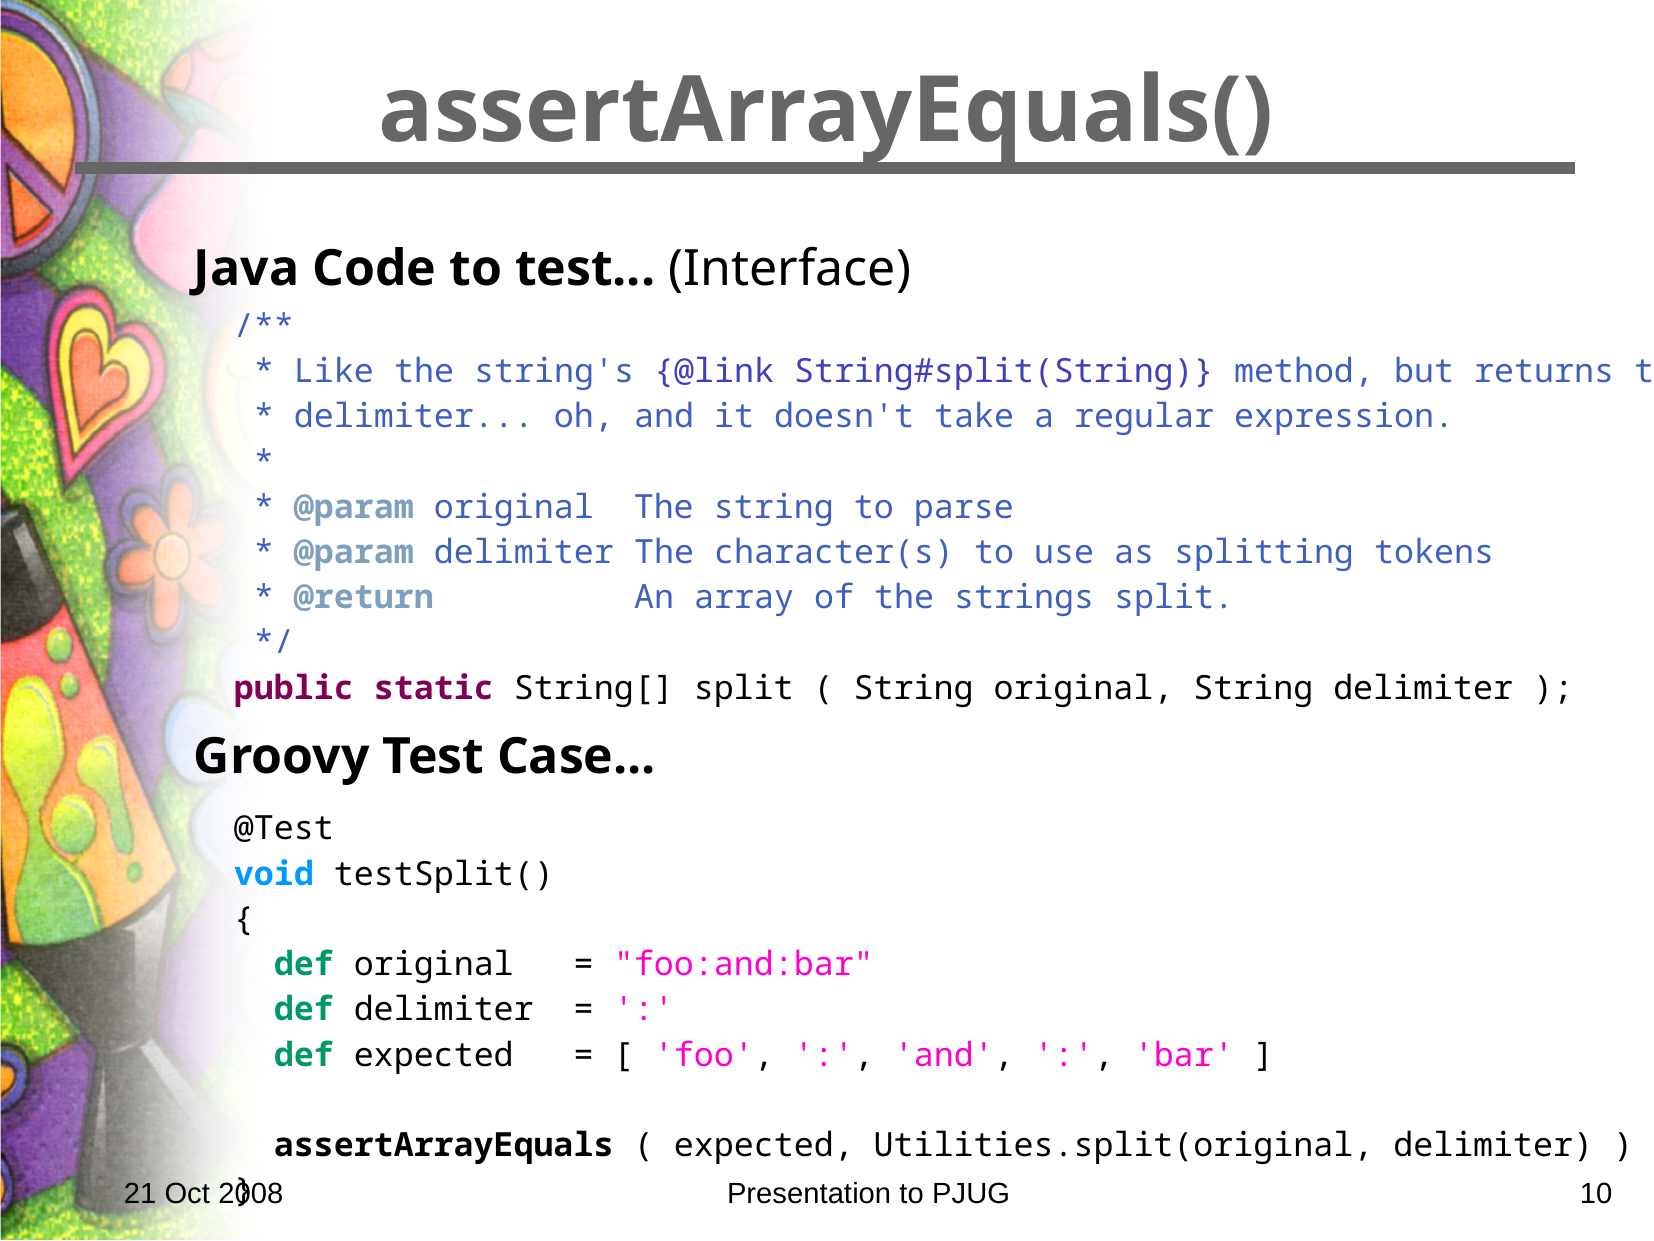

# assertArrayEquals()
Java Code to test... (Interface)
 /**
 * Like the string's {@link String#split(String)} method, but returns the
 * delimiter... oh, and it doesn't take a regular expression.
 *
 * @param original The string to parse
 * @param delimiter The character(s) to use as splitting tokens
 * @return An array of the strings split.
 */
 public static String[] split ( String original, String delimiter );
Groovy Test Case...
 @Test
 void testSplit()
 {
 def original = "foo:and:bar"
 def delimiter = ':'
 def expected = [ 'foo', ':', 'and', ':', 'bar' ]
 assertArrayEquals ( expected, Utilities.split(original, delimiter) )
 }
21 Oct 2008
Presentation to PJUG
10